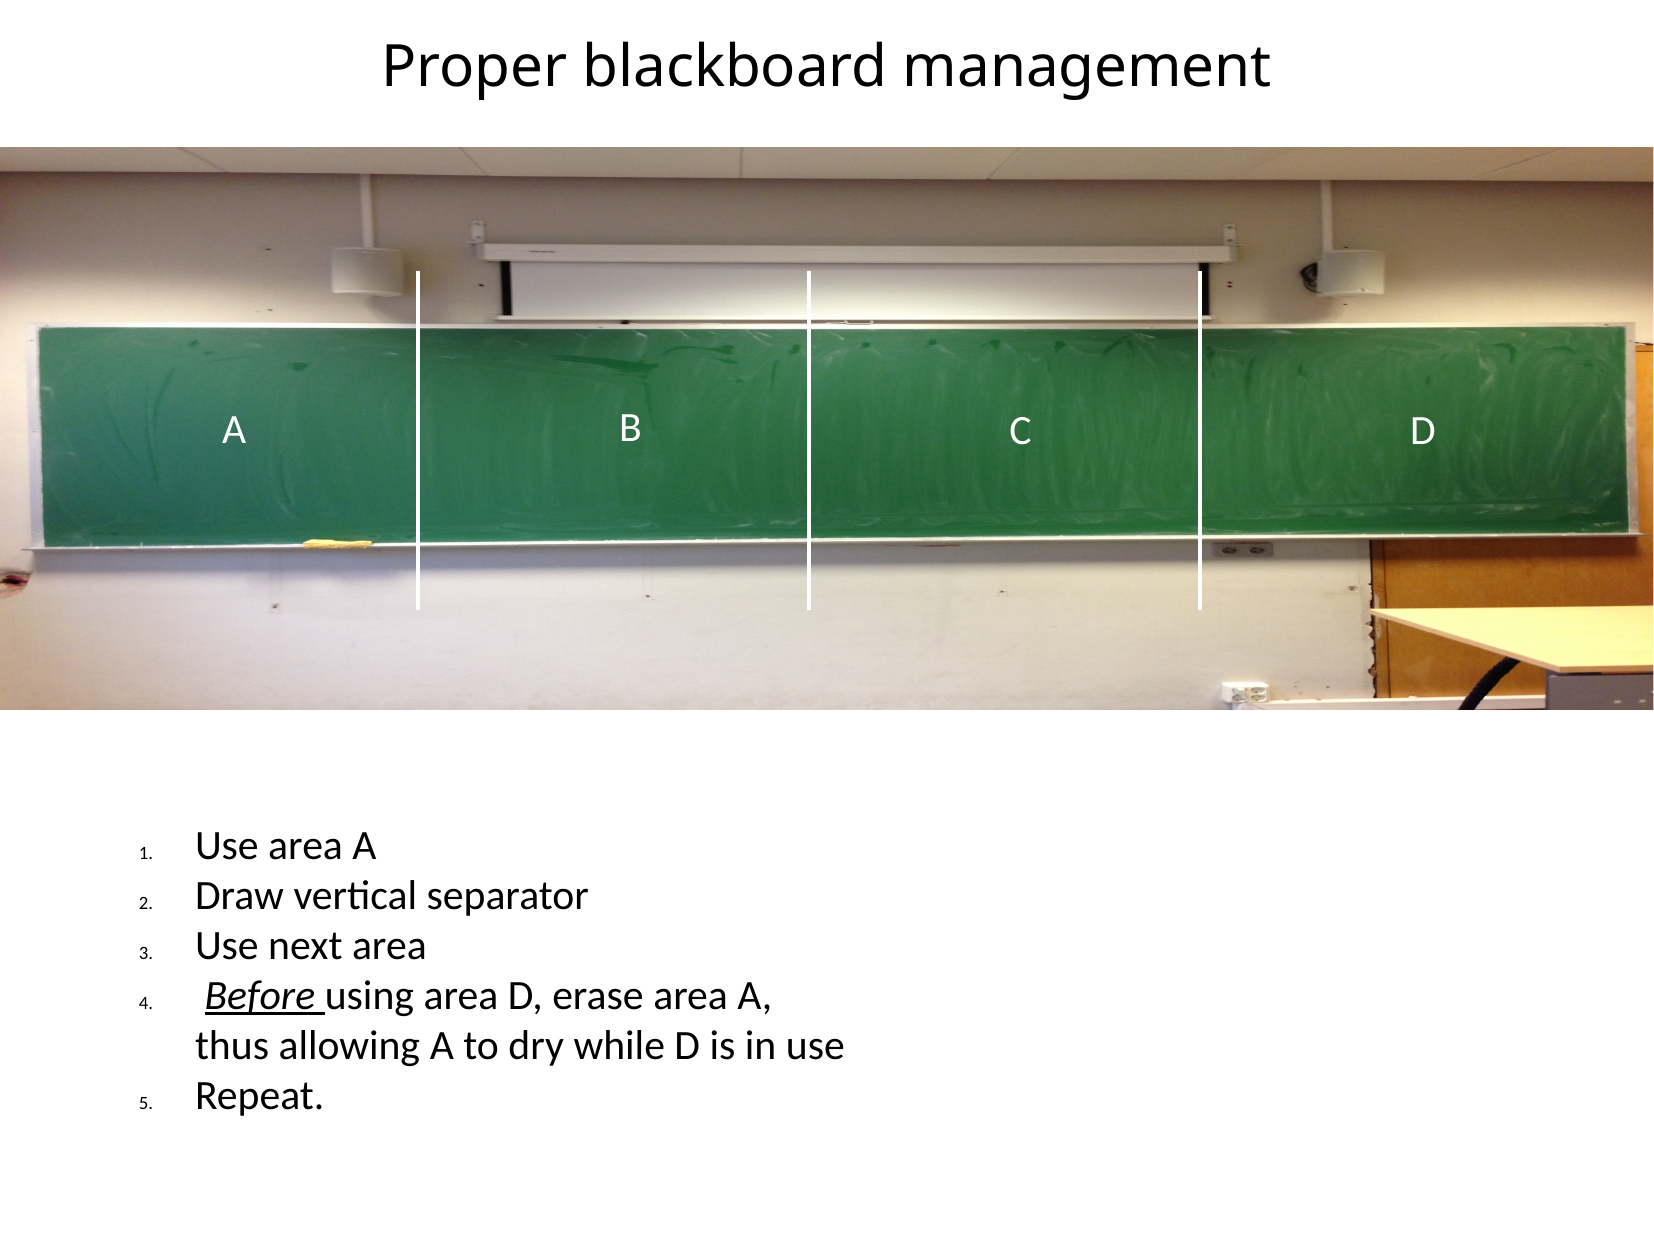

Proper blackboard management
B
A
D
C
Use area A
Draw vertical separator
Use next area
 Before using area D, erase area A,
thus allowing A to dry while D is in use
Repeat.